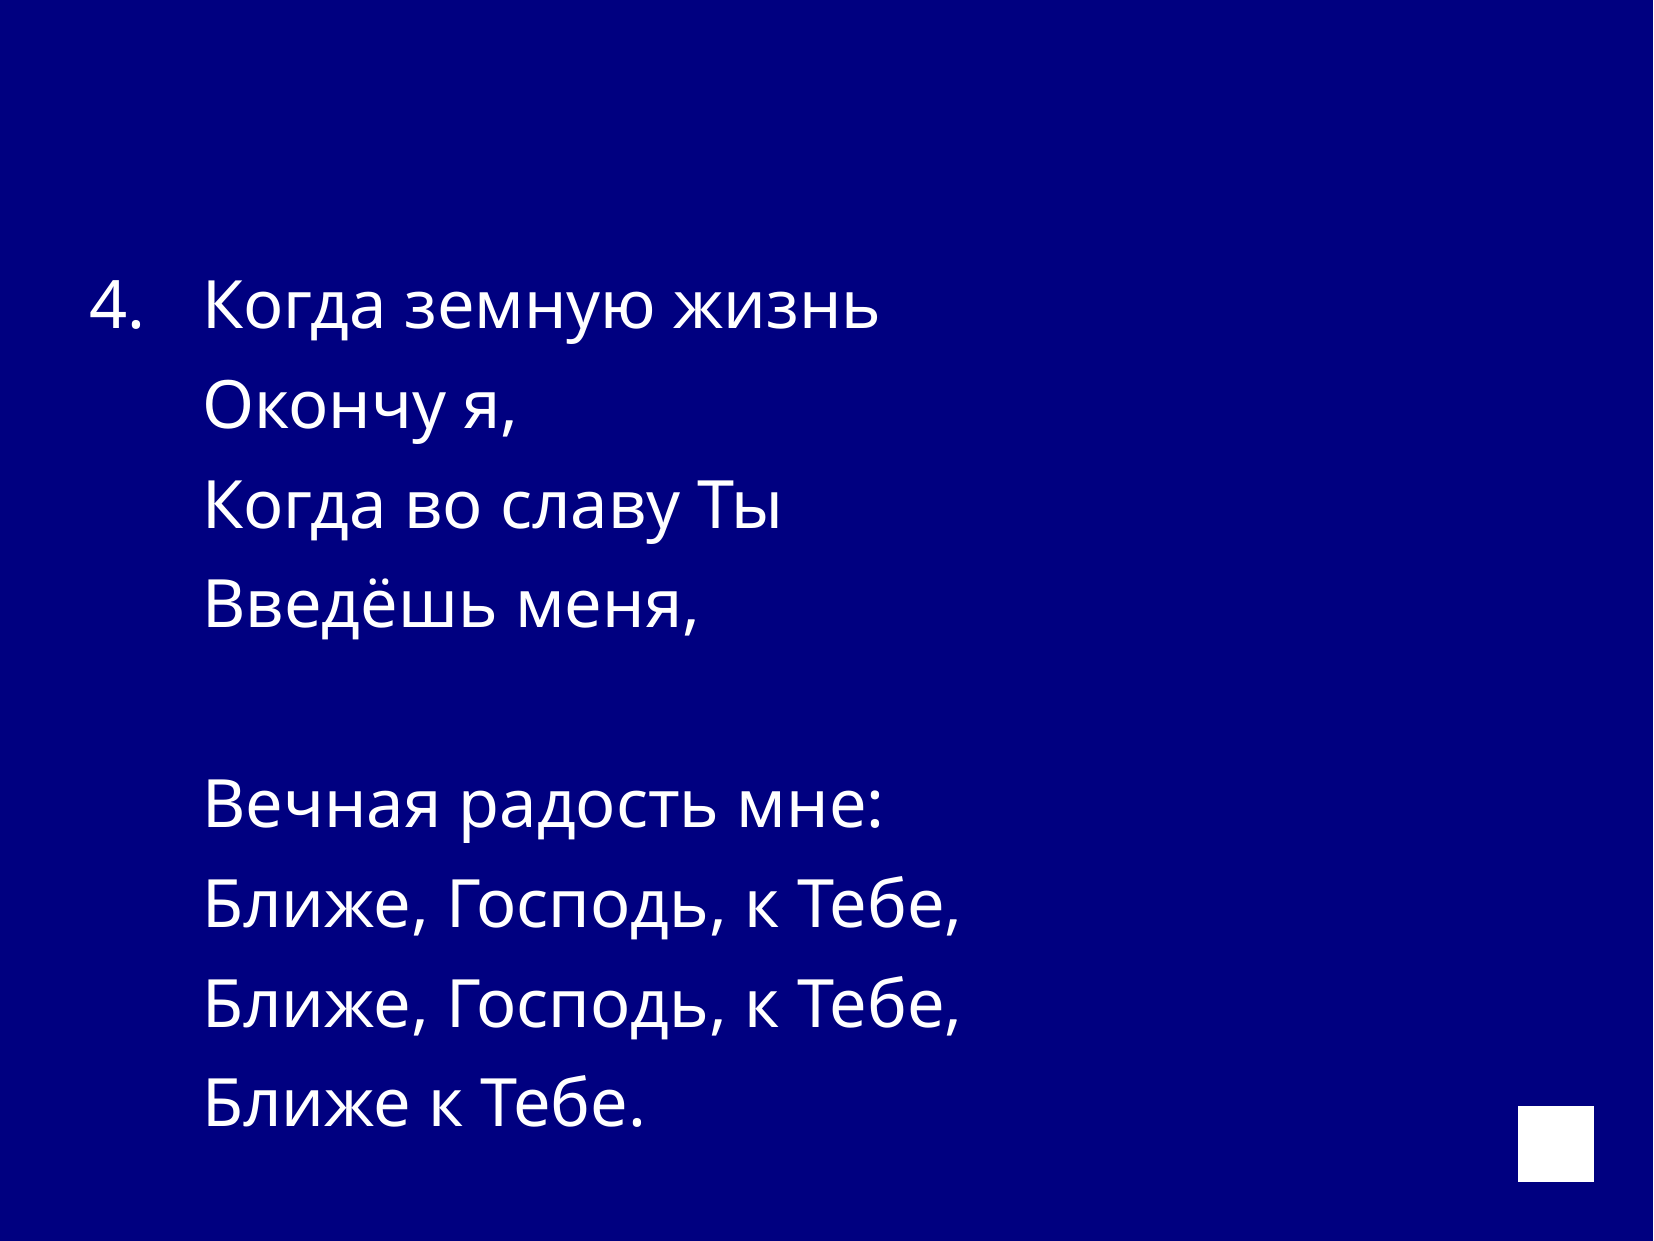

4.	Когда земную жизнь
	Окончу я,
	Когда во славу Ты
	Введёшь меня,
	Вечная радость мне:
	Ближе, Господь, к Тебе,
	Ближе, Господь, к Тебе,
	Ближе к Тебе.